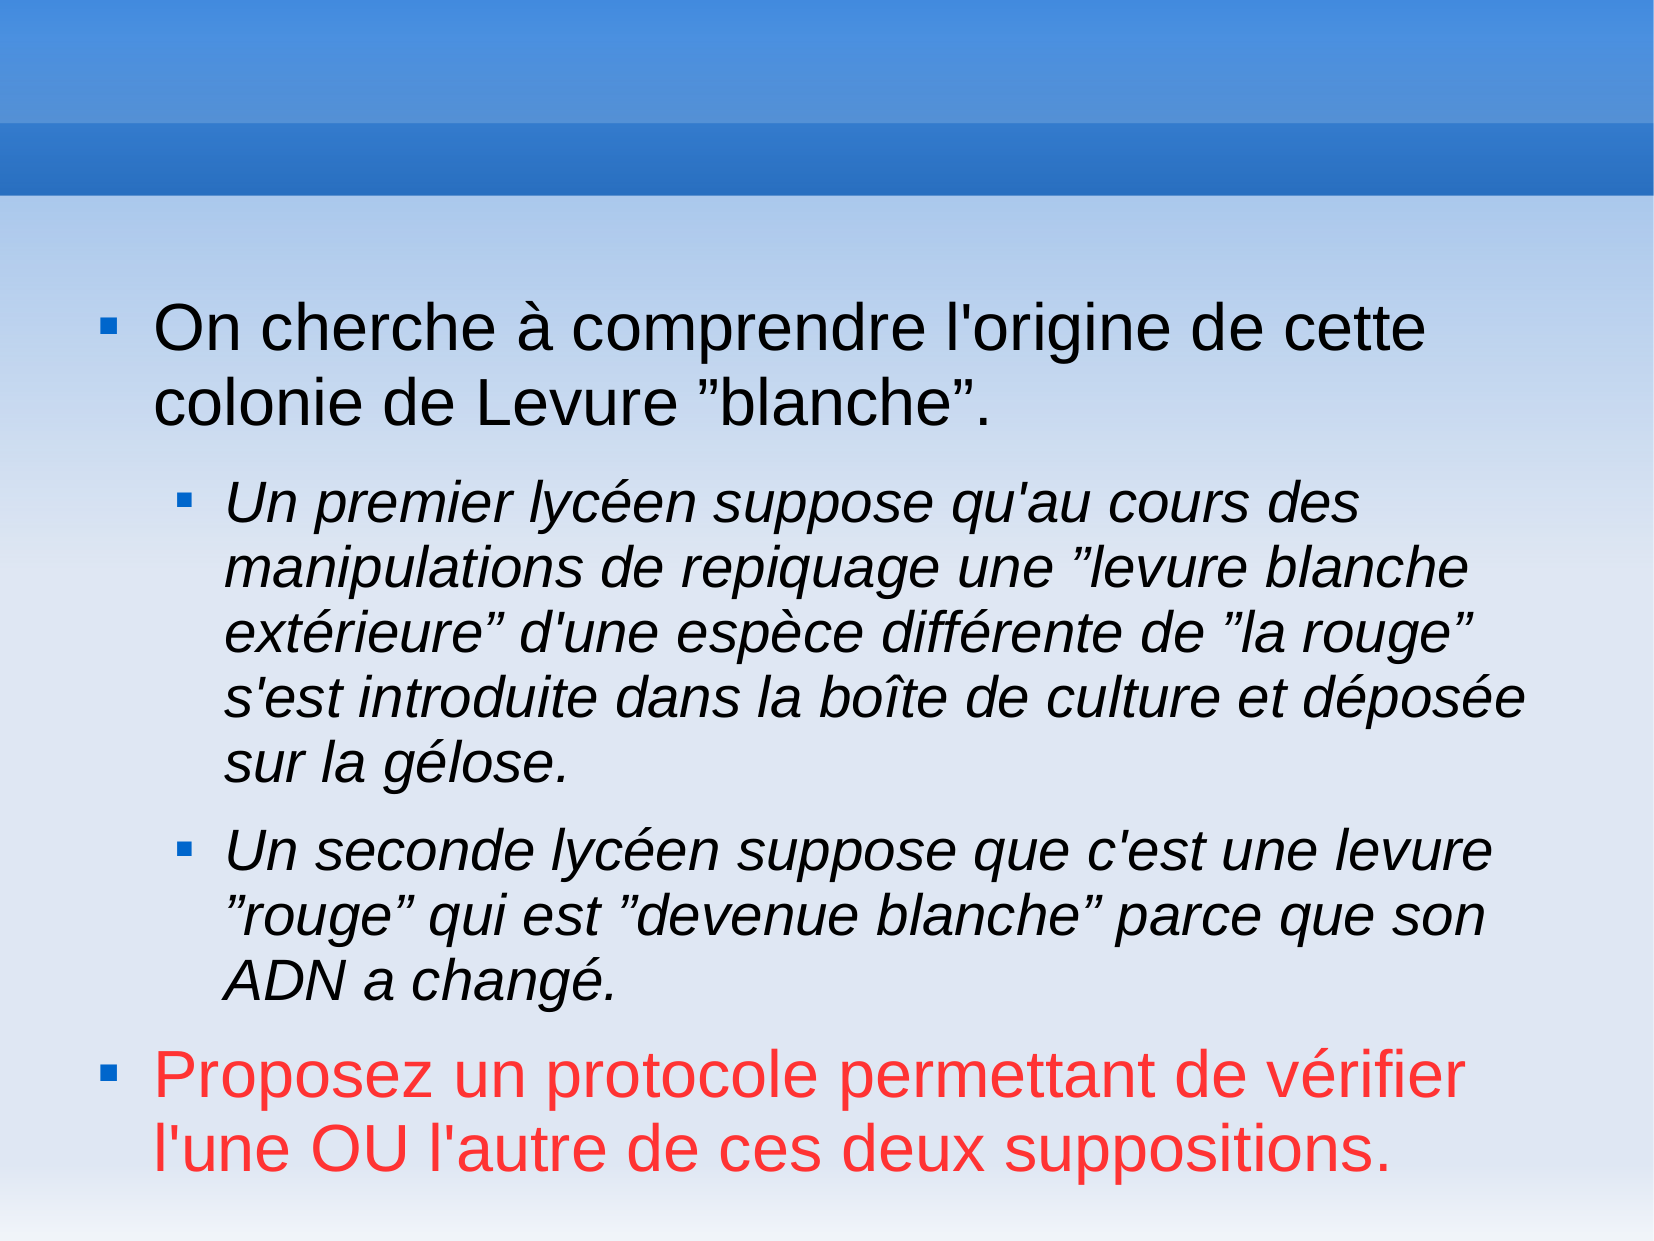

#
On cherche à comprendre l'origine de cette colonie de Levure ”blanche”.
Un premier lycéen suppose qu'au cours des manipulations de repiquage une ”levure blanche extérieure” d'une espèce différente de ”la rouge” s'est introduite dans la boîte de culture et déposée sur la gélose.
Un seconde lycéen suppose que c'est une levure ”rouge” qui est ”devenue blanche” parce que son ADN a changé.
Proposez un protocole permettant de vérifier l'une OU l'autre de ces deux suppositions.